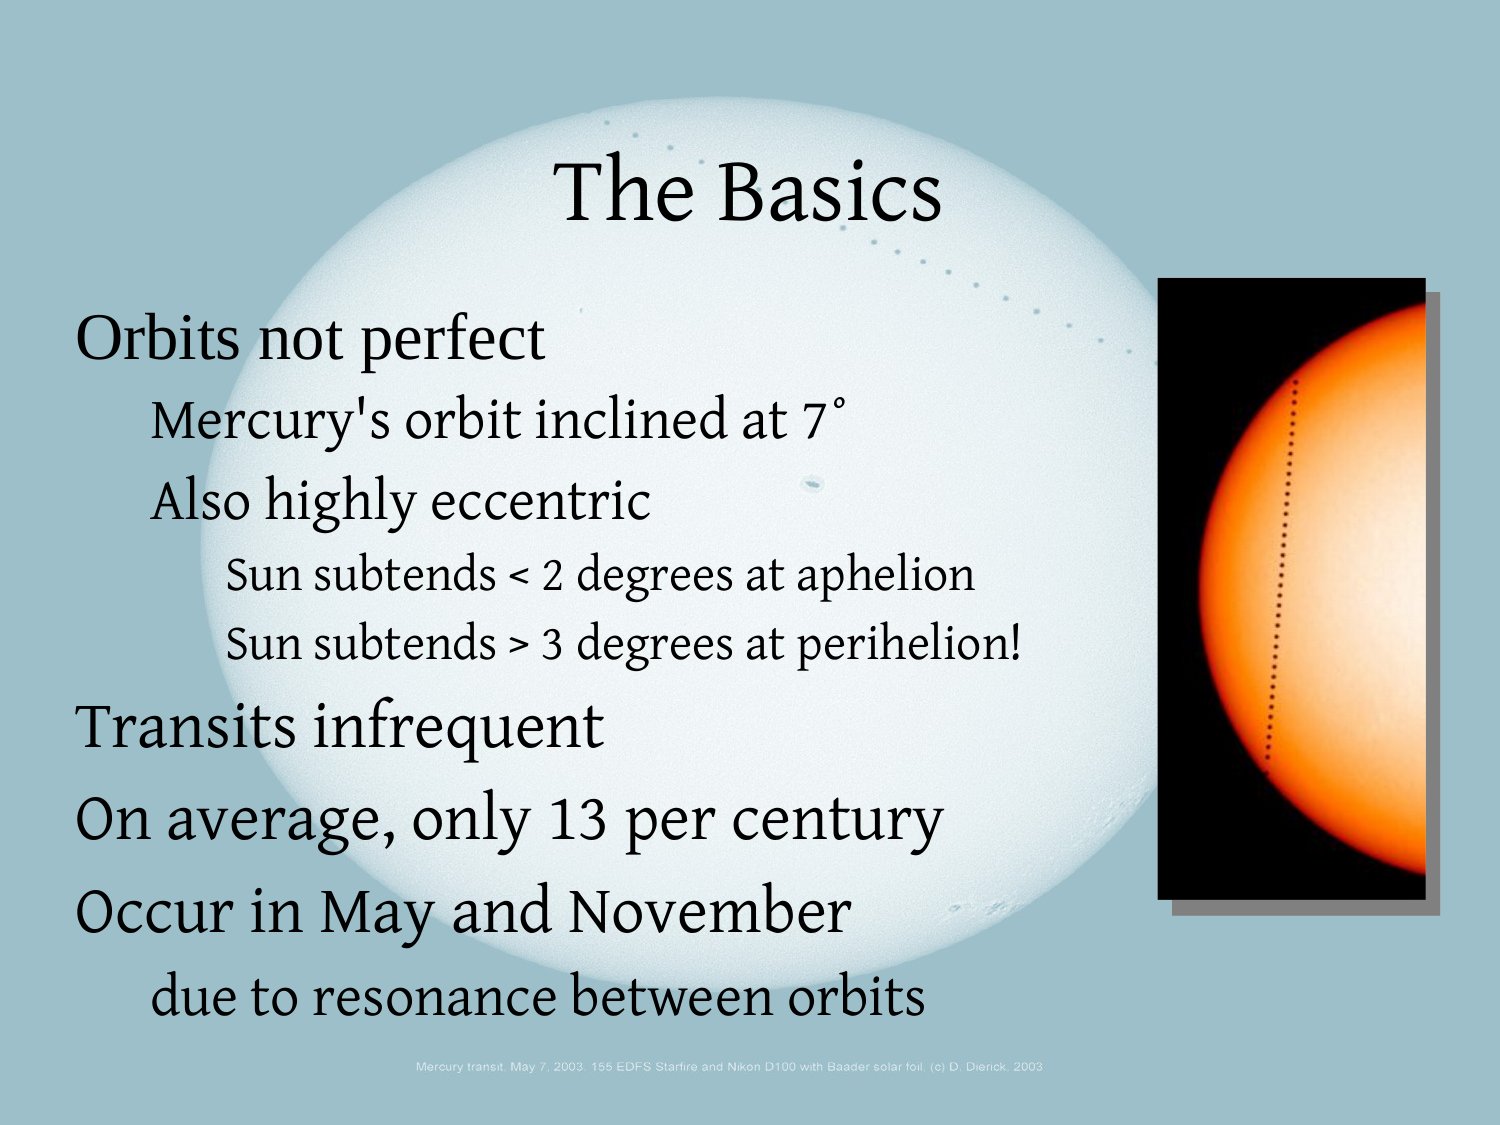

# The Basics
Orbits not perfect
Mercury's orbit inclined at 7 ̊
Also highly eccentric
Sun subtends < 2 degrees at aphelion
Sun subtends > 3 degrees at perihelion!
Transits infrequent
On average, only 13 per century
Occur in May and November
due to resonance between orbits